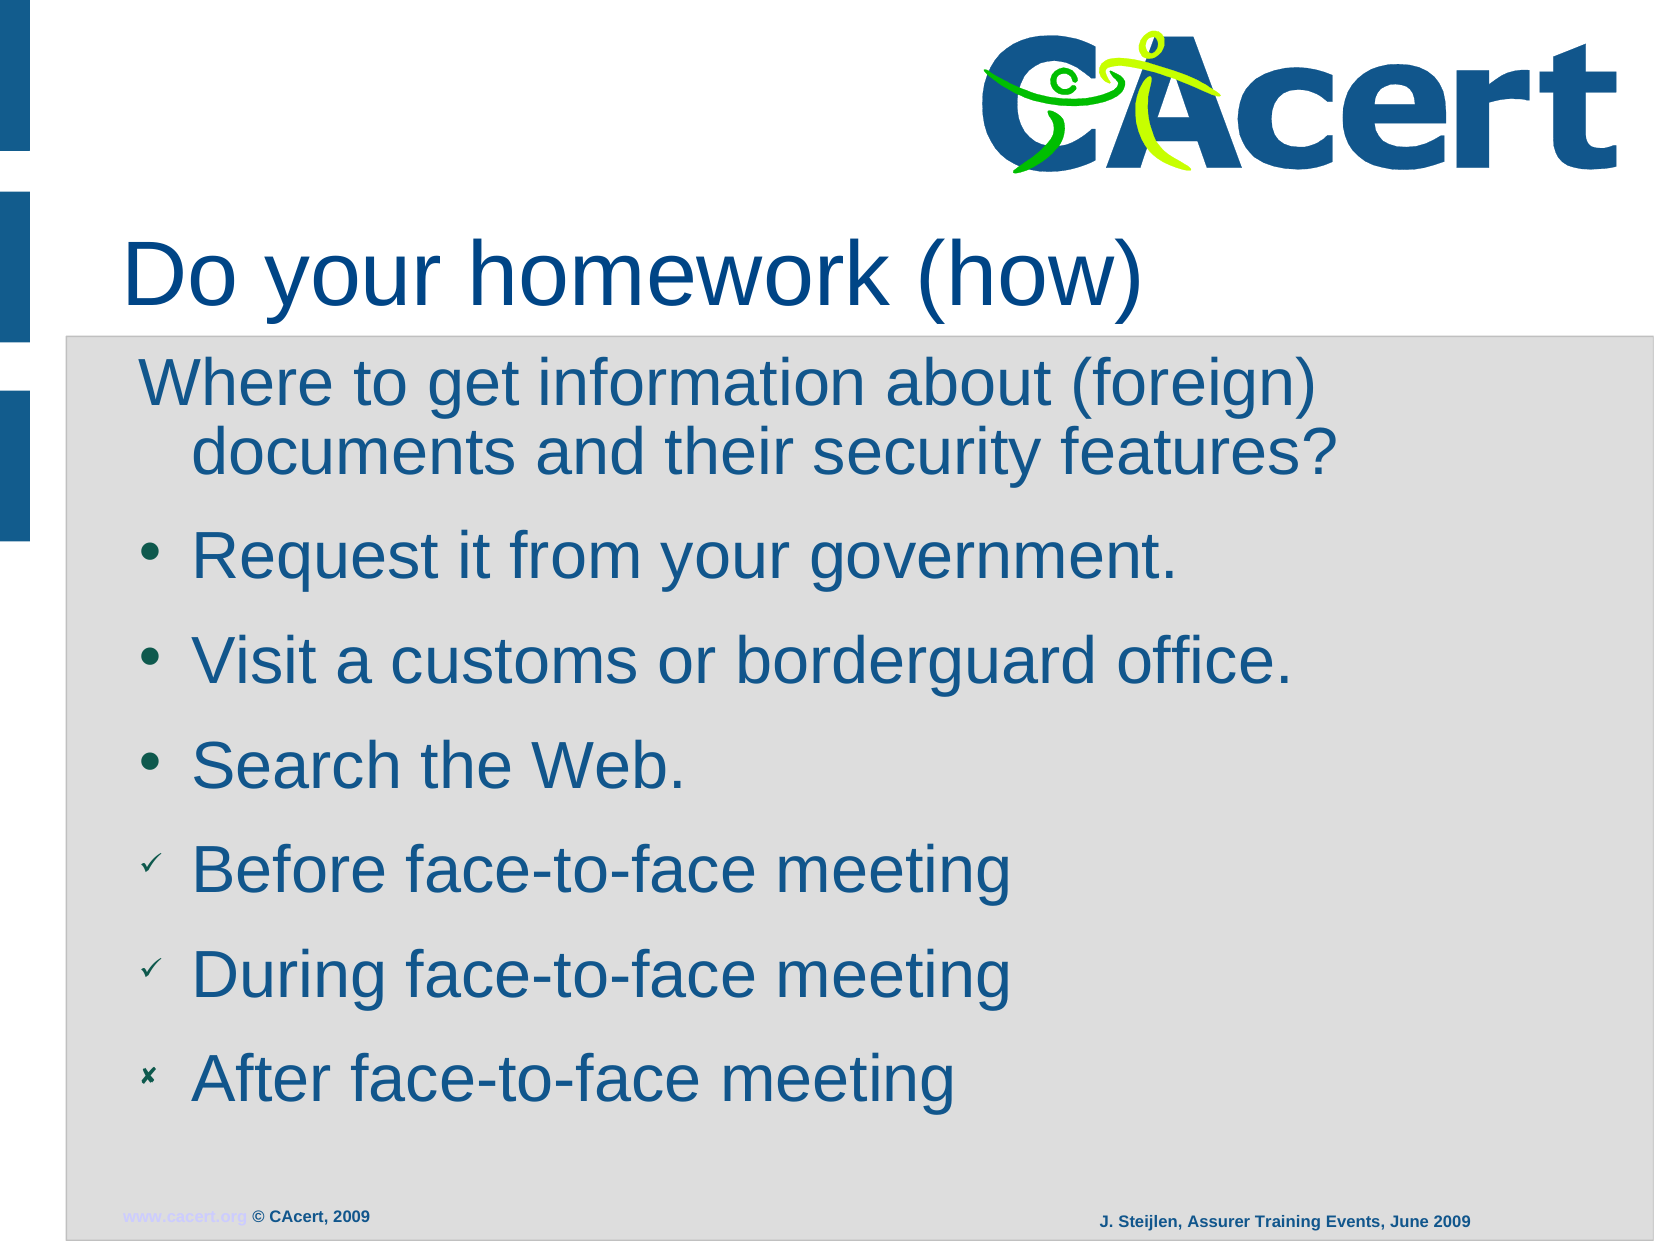

# Do your homework (how)
Where to get information about (foreign) documents and their security features?
Request it from your government.
Visit a customs or borderguard office.
Search the Web.
Before face-to-face meeting
During face-to-face meeting
After face-to-face meeting